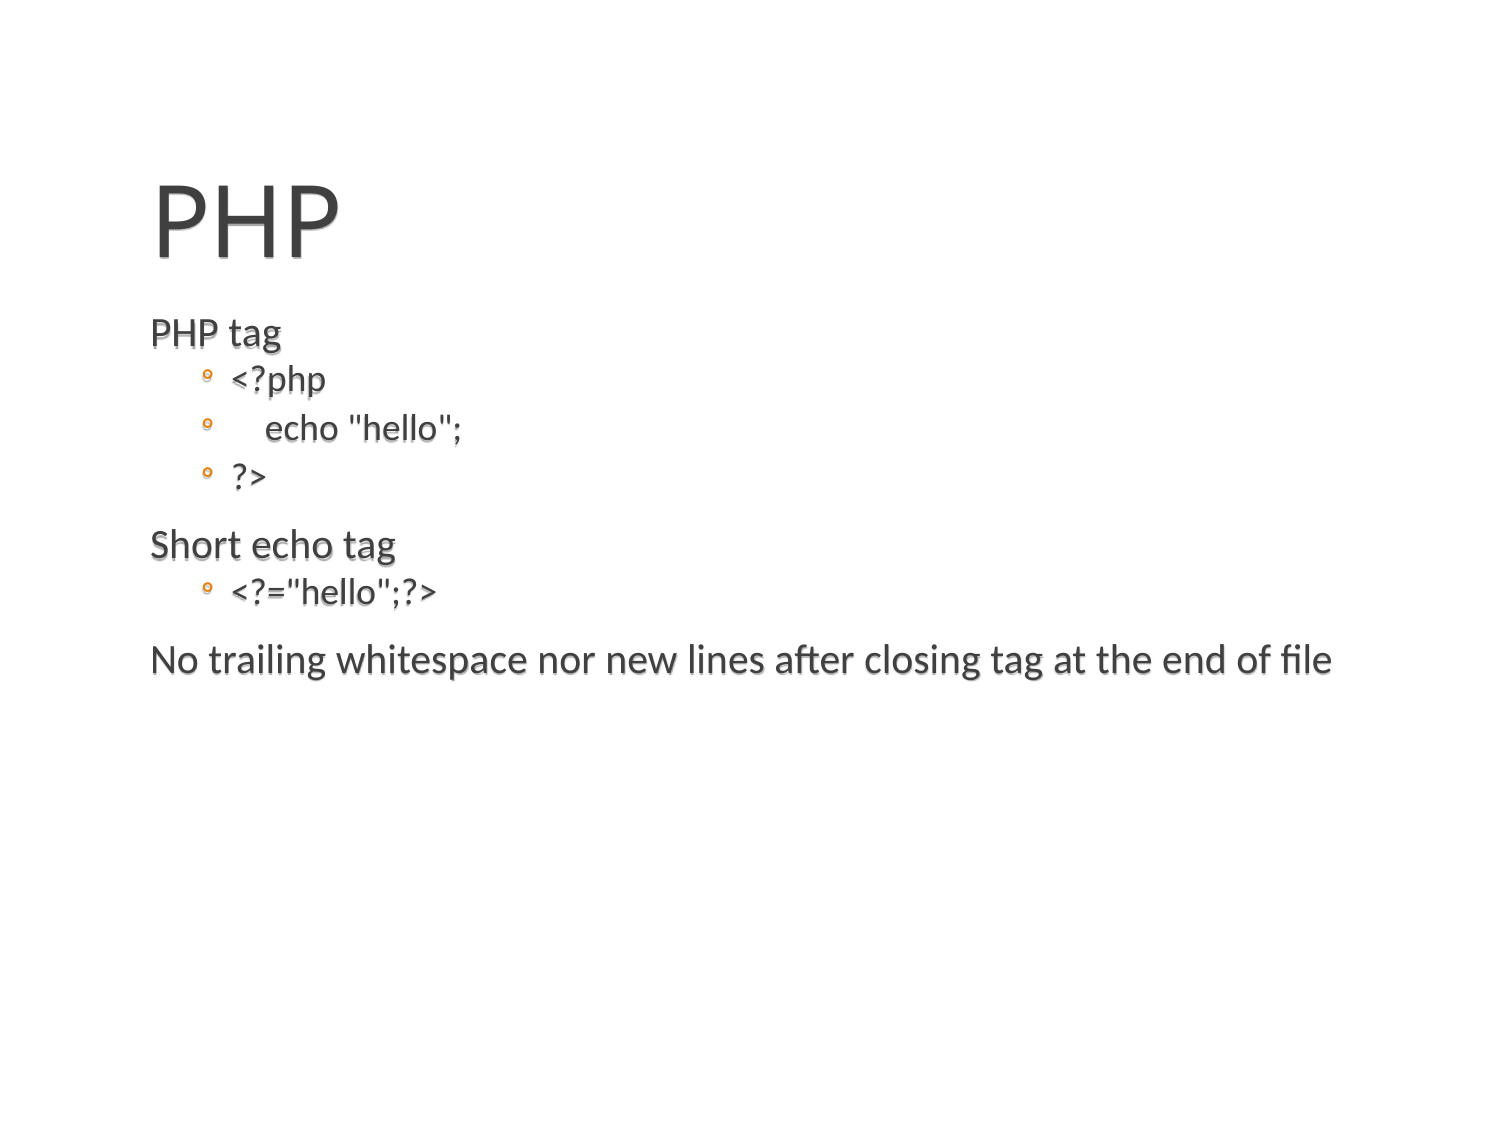

# PHP
PHP tag
<?php
 echo "hello";
?>
Short echo tag
<?="hello";?>
No trailing whitespace nor new lines after closing tag at the end of file
Copyright © Ricci IEONG for UST training 2024
30